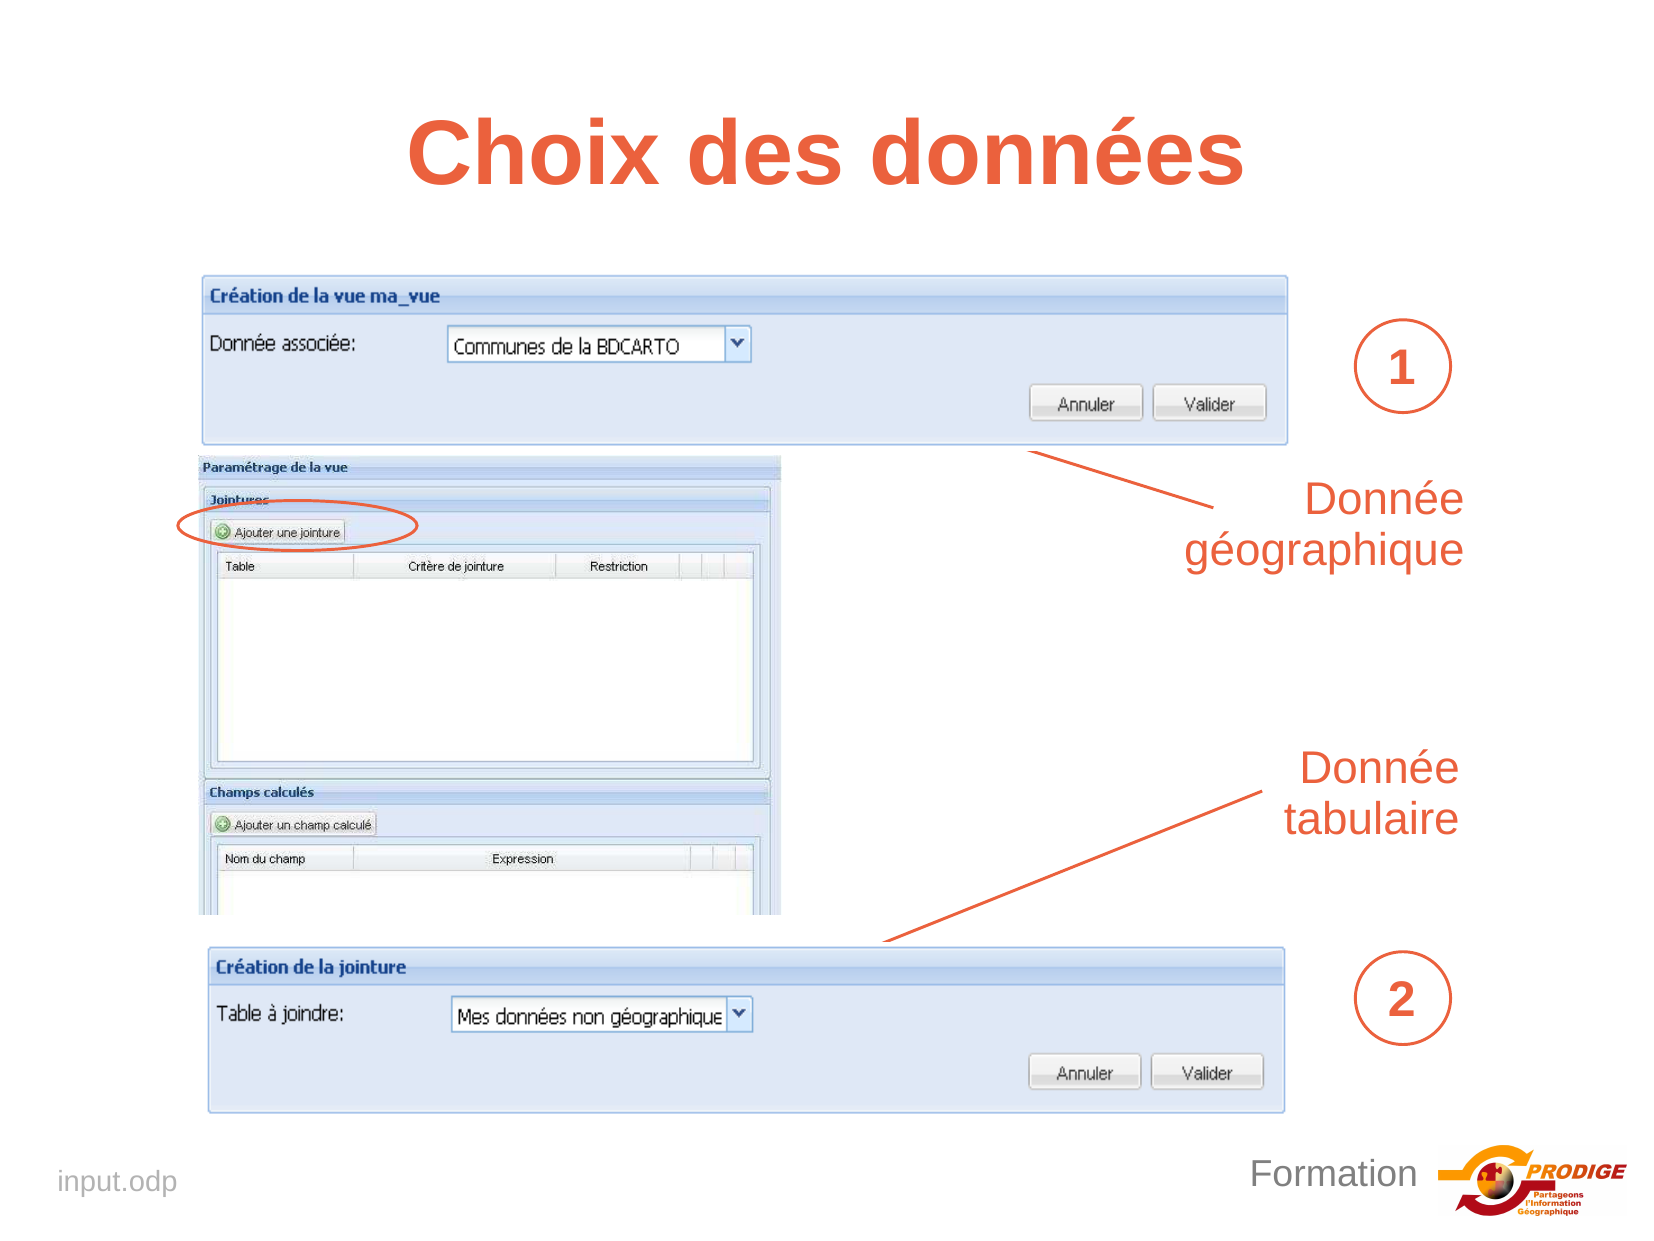

# Choix des données
1
Donnée géographique
Donnée tabulaire
2